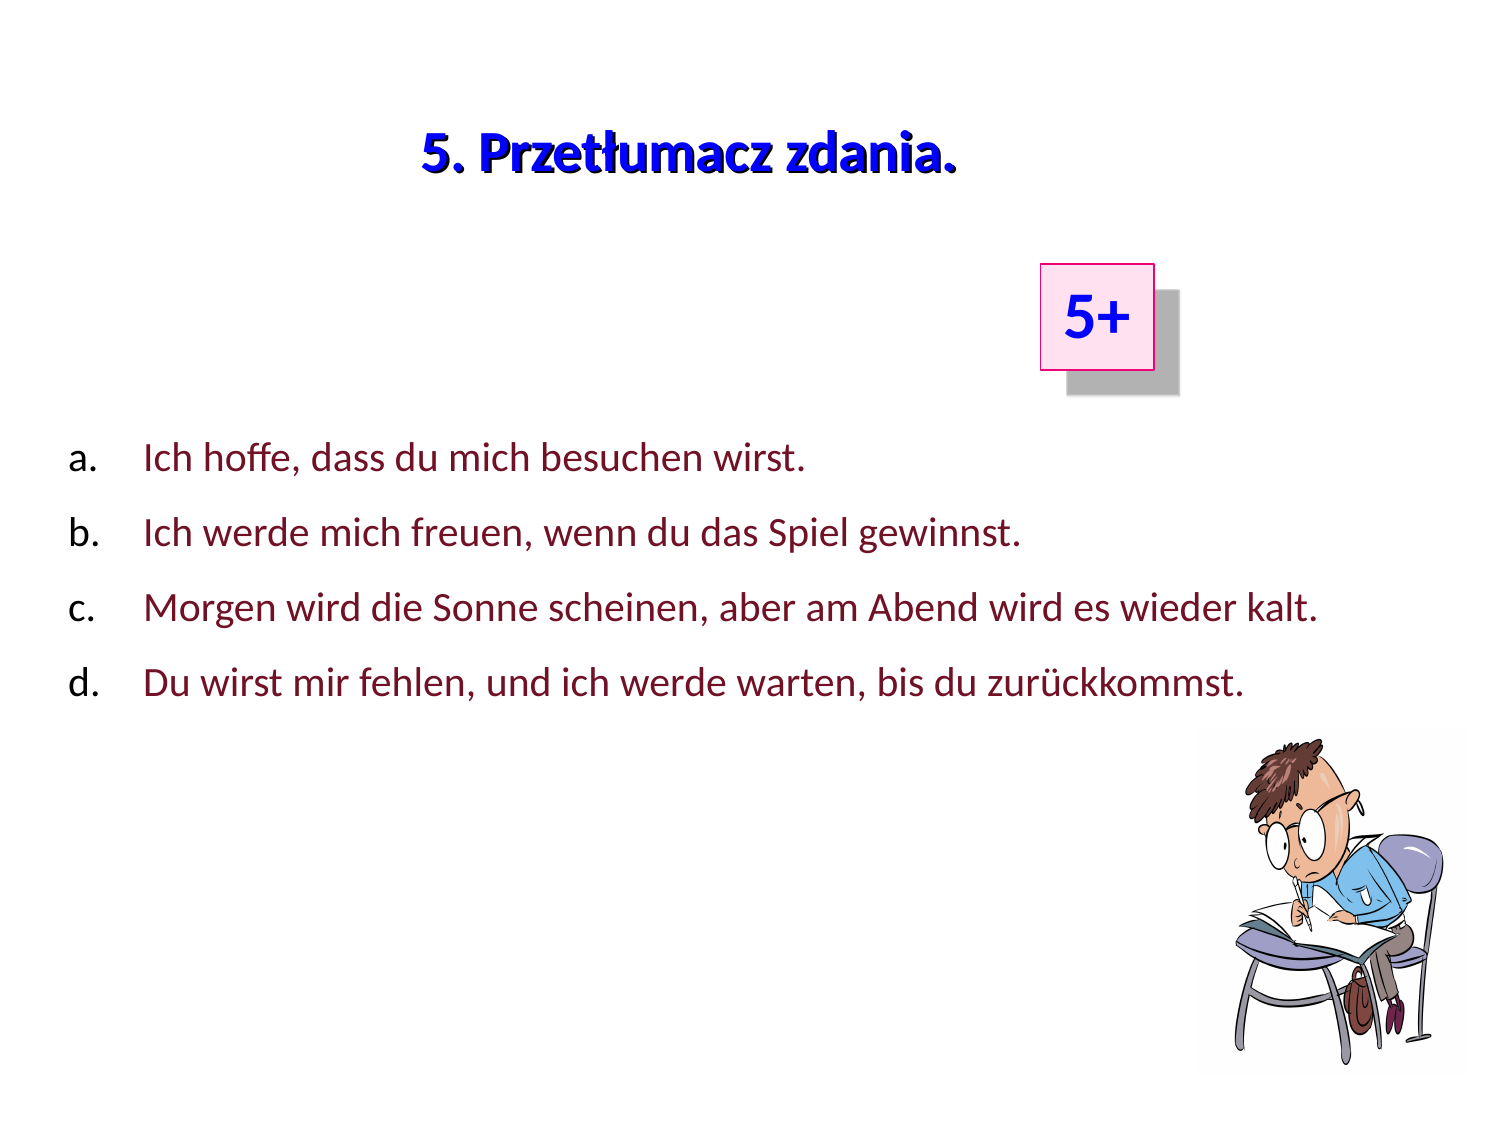

5. Przetłumacz zdania.
5+
Ich hoffe, dass du mich besuchen wirst.
Ich werde mich freuen, wenn du das Spiel gewinnst.
Morgen wird die Sonne scheinen, aber am Abend wird es wieder kalt.
Du wirst mir fehlen, und ich werde warten, bis du zurückkommst.